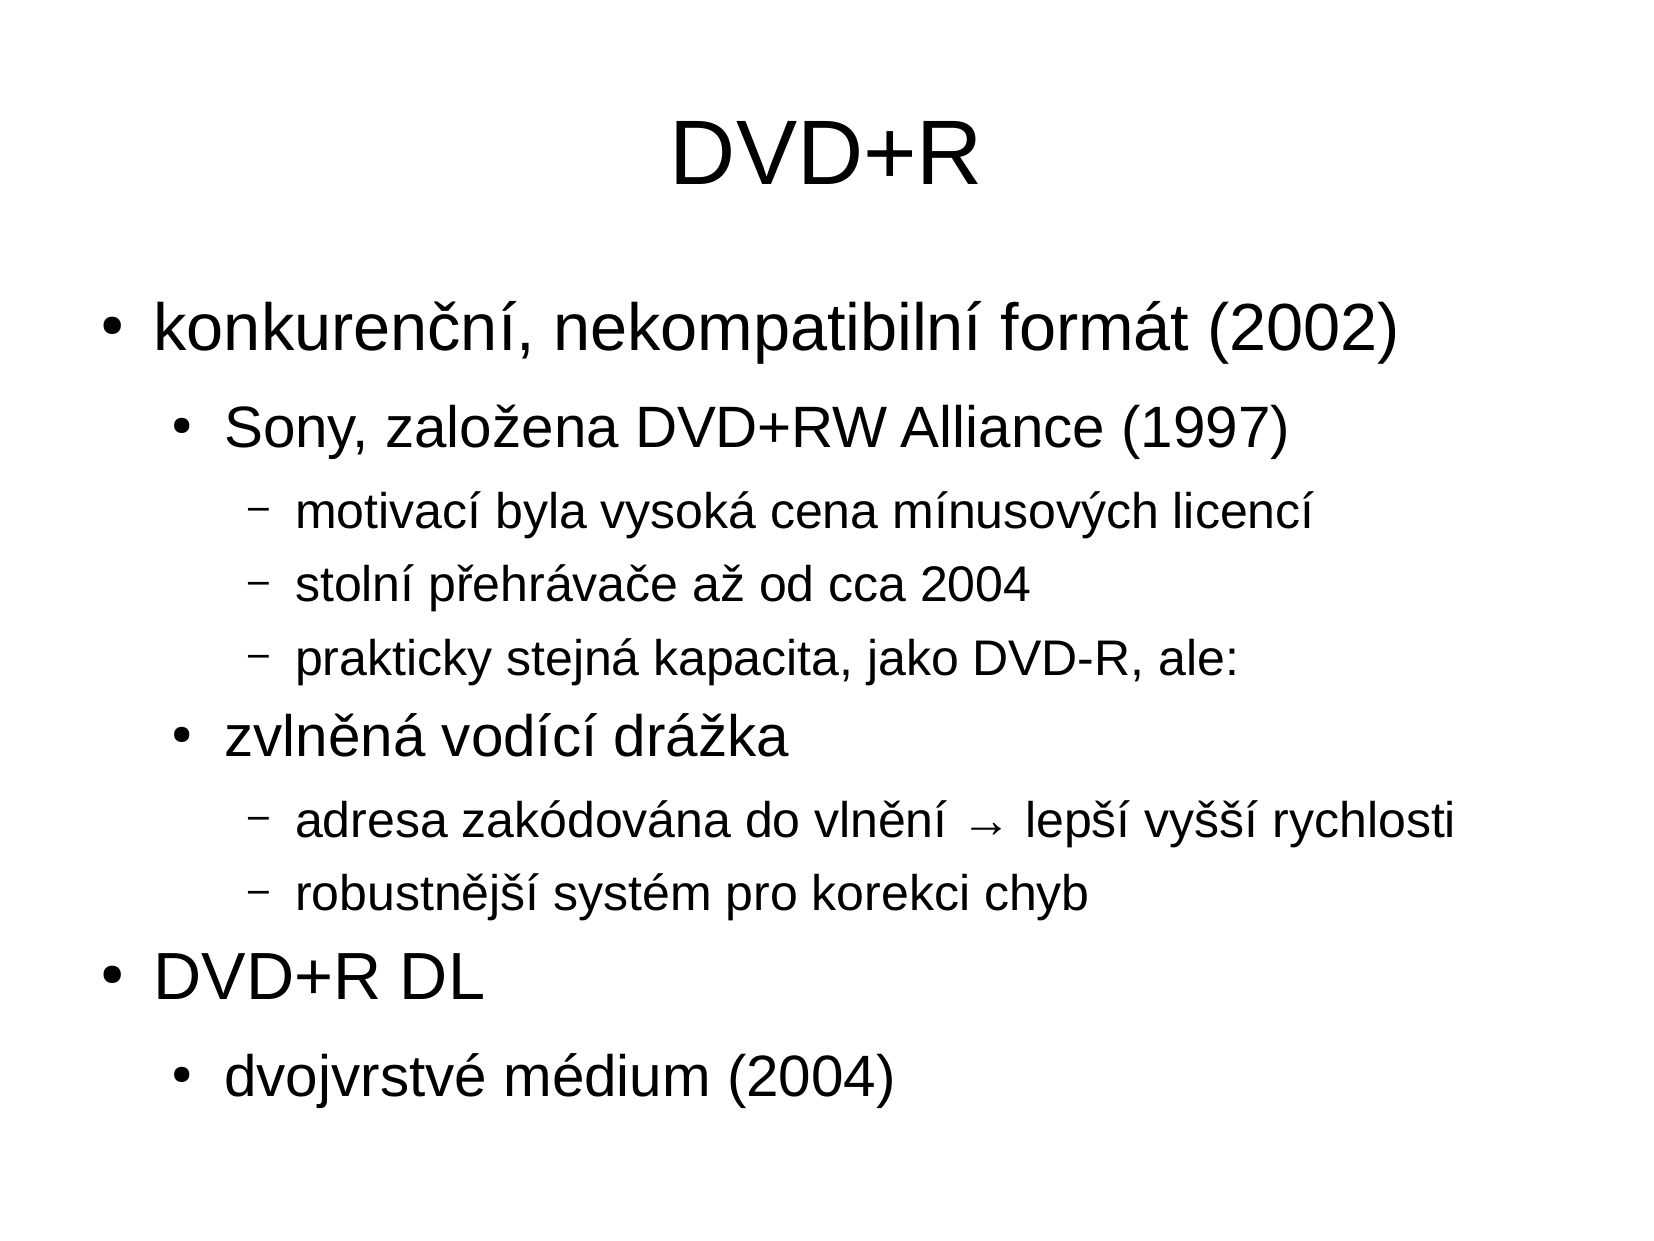

# DVD+R
konkurenční, nekompatibilní formát (2002)
Sony, založena DVD+RW Alliance (1997)
motivací byla vysoká cena mínusových licencí
stolní přehrávače až od cca 2004
prakticky stejná kapacita, jako DVD-R, ale:
zvlněná vodící drážka
adresa zakódována do vlnění → lepší vyšší rychlosti
robustnější systém pro korekci chyb
DVD+R DL
dvojvrstvé médium (2004)